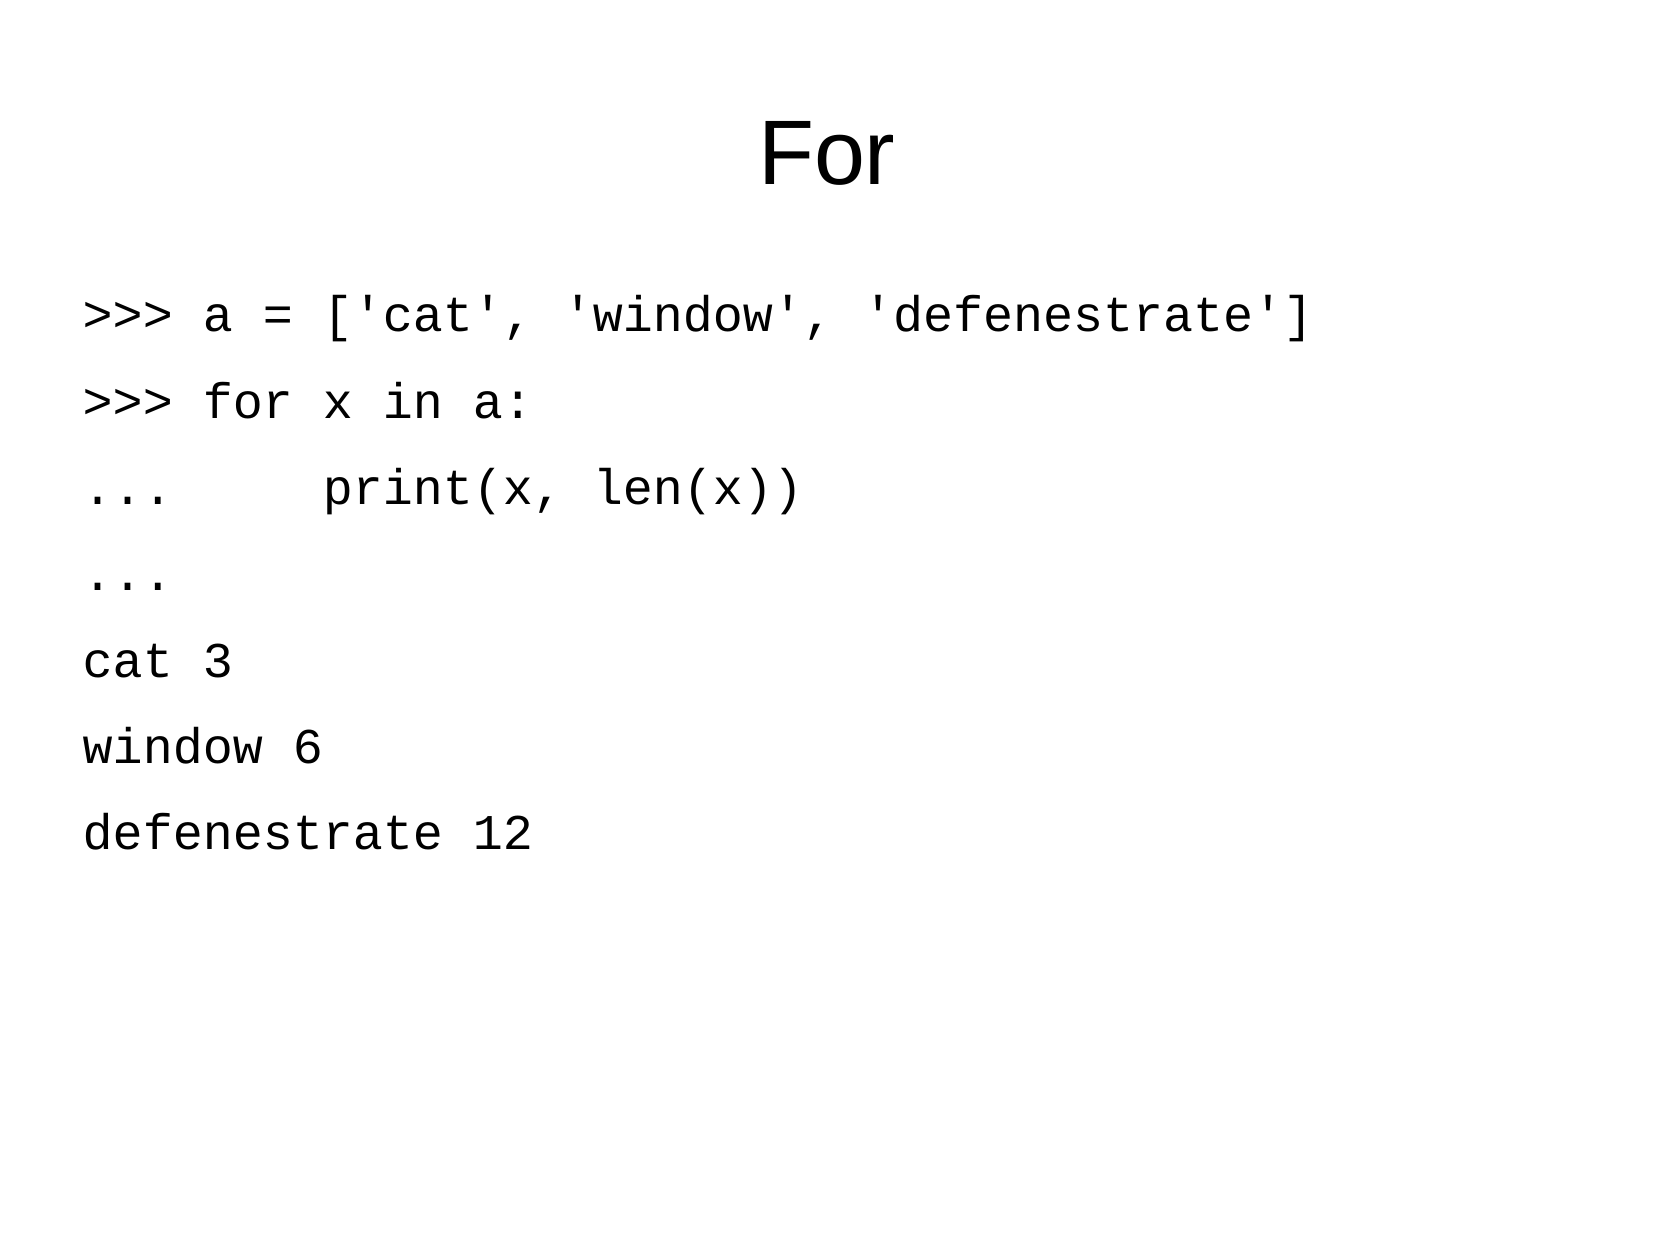

# For
>>> a = ['cat', 'window', 'defenestrate']
>>> for x in a:
... print(x, len(x))
...
cat 3
window 6
defenestrate 12